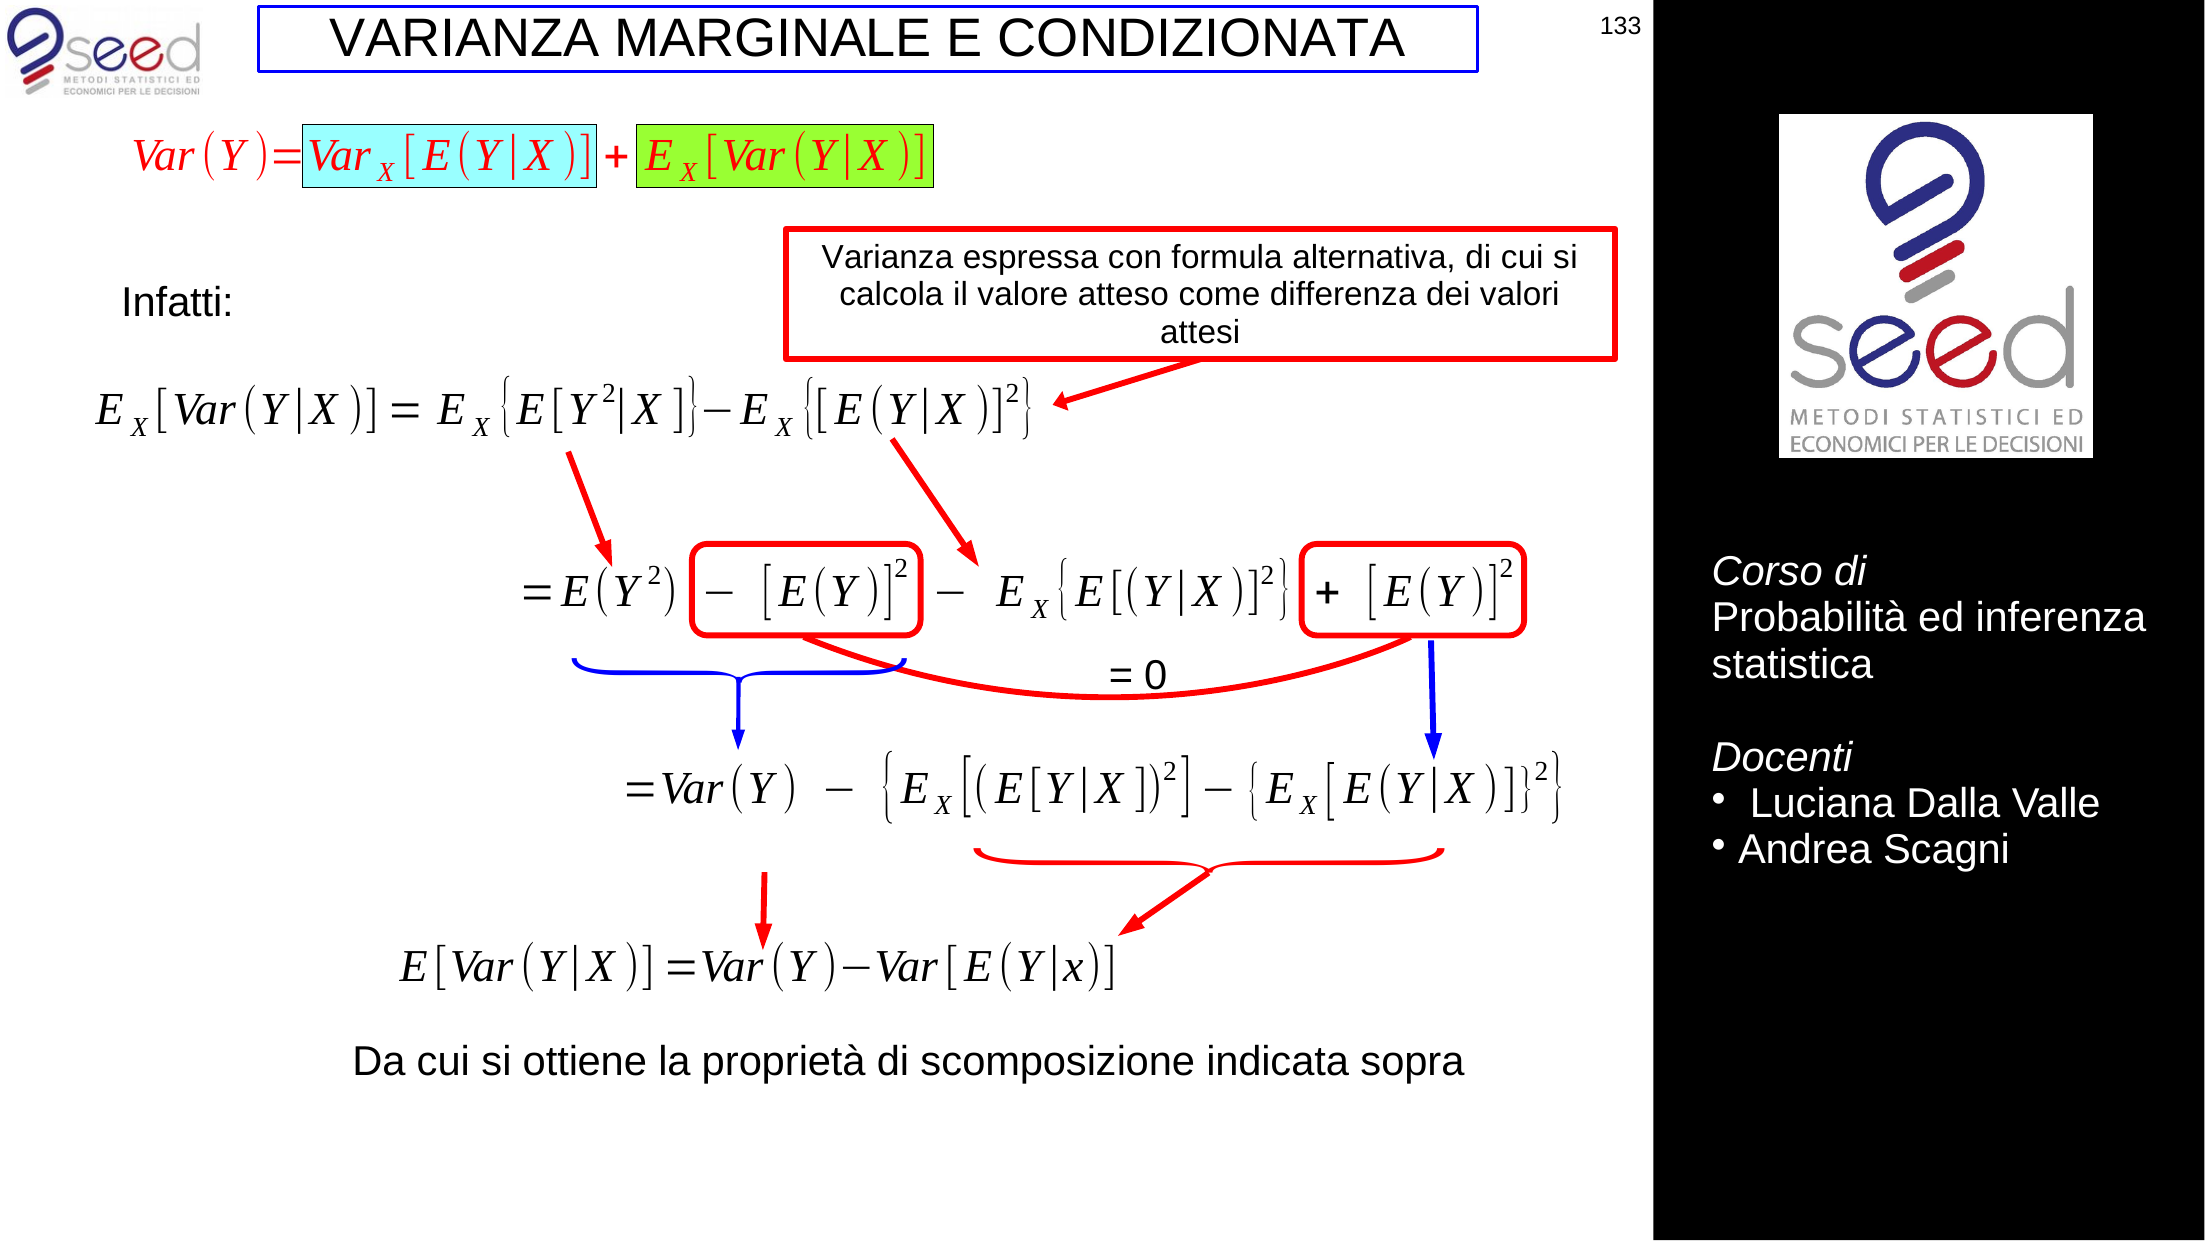

VARIANZA MARGINALE E CONDIZIONATA
Infatti:
= 0
Da cui si ottiene la proprietà di scomposizione indicata sopra